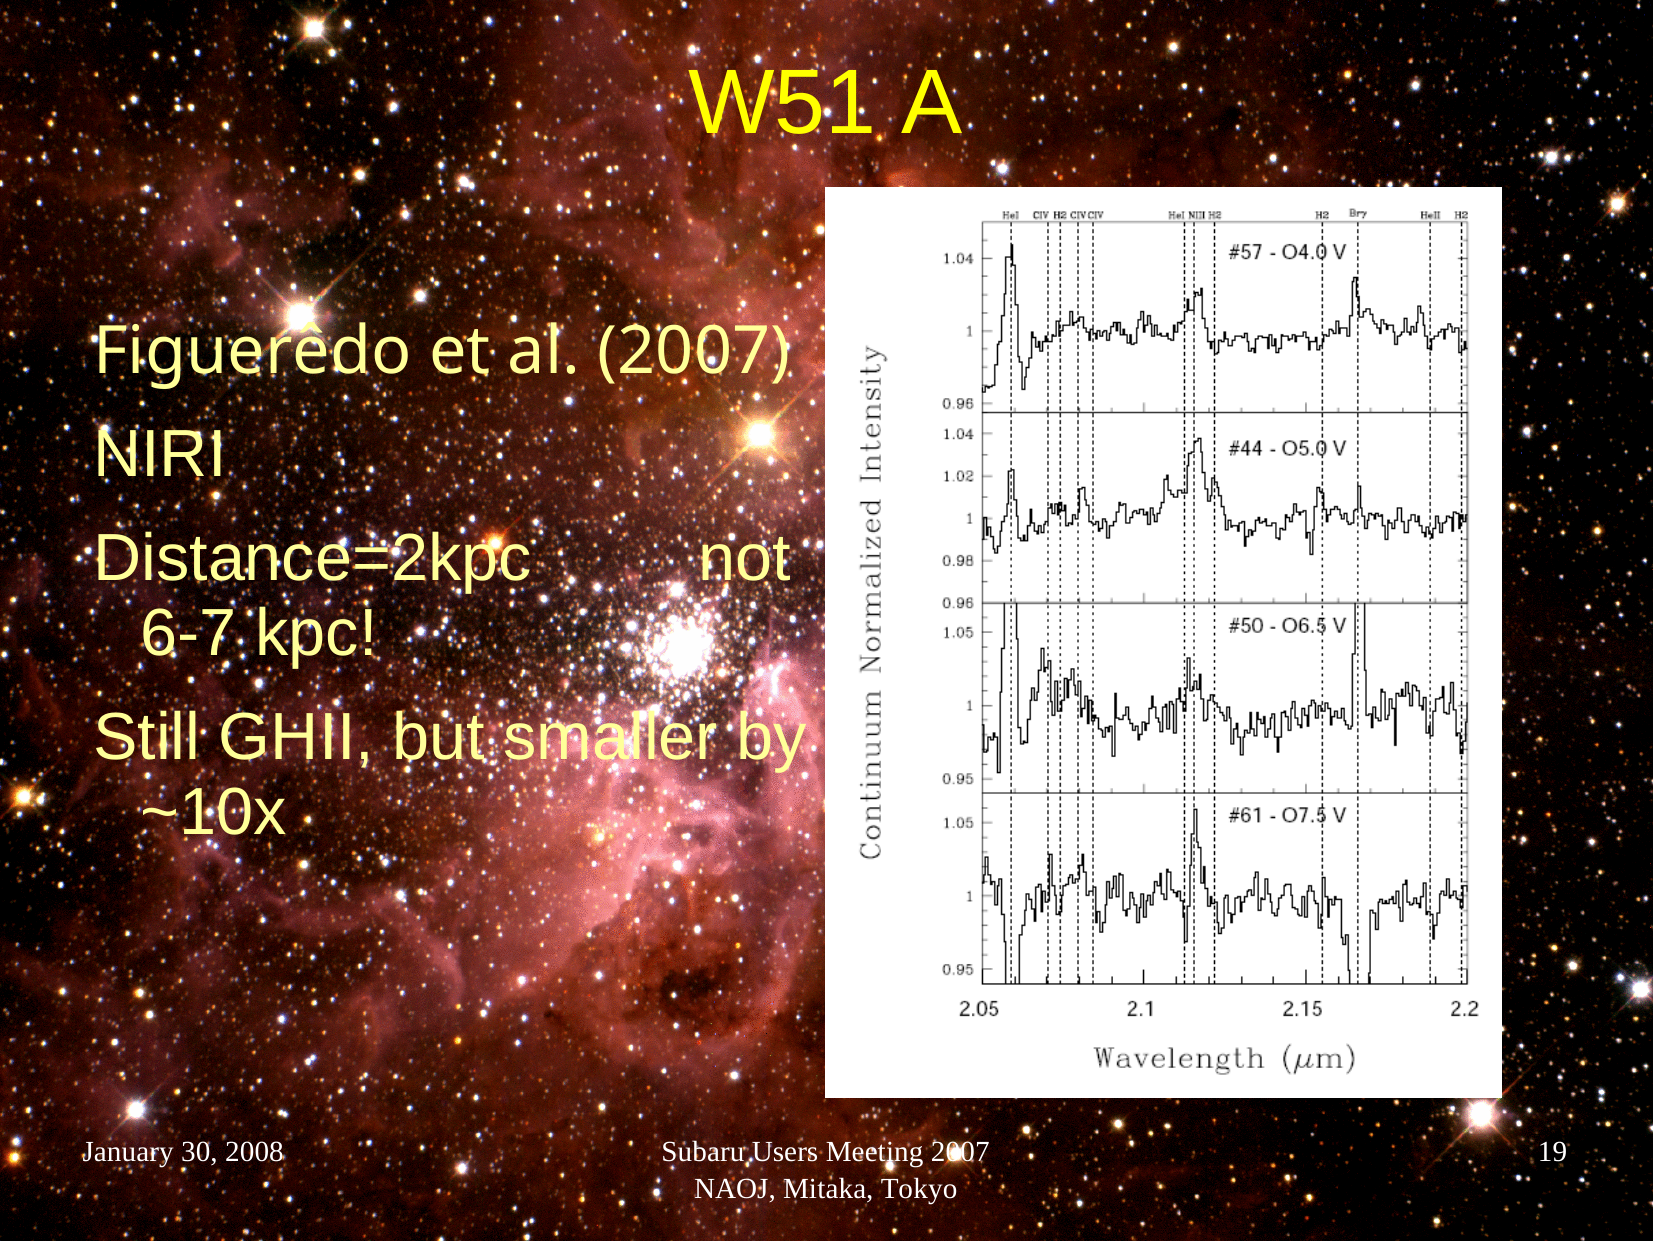

# W51 A
Figuerêdo et al. (2007)‏
NIRI
Distance=2kpc not 6-7 kpc!
Still GHII, but smaller by ~10x
19